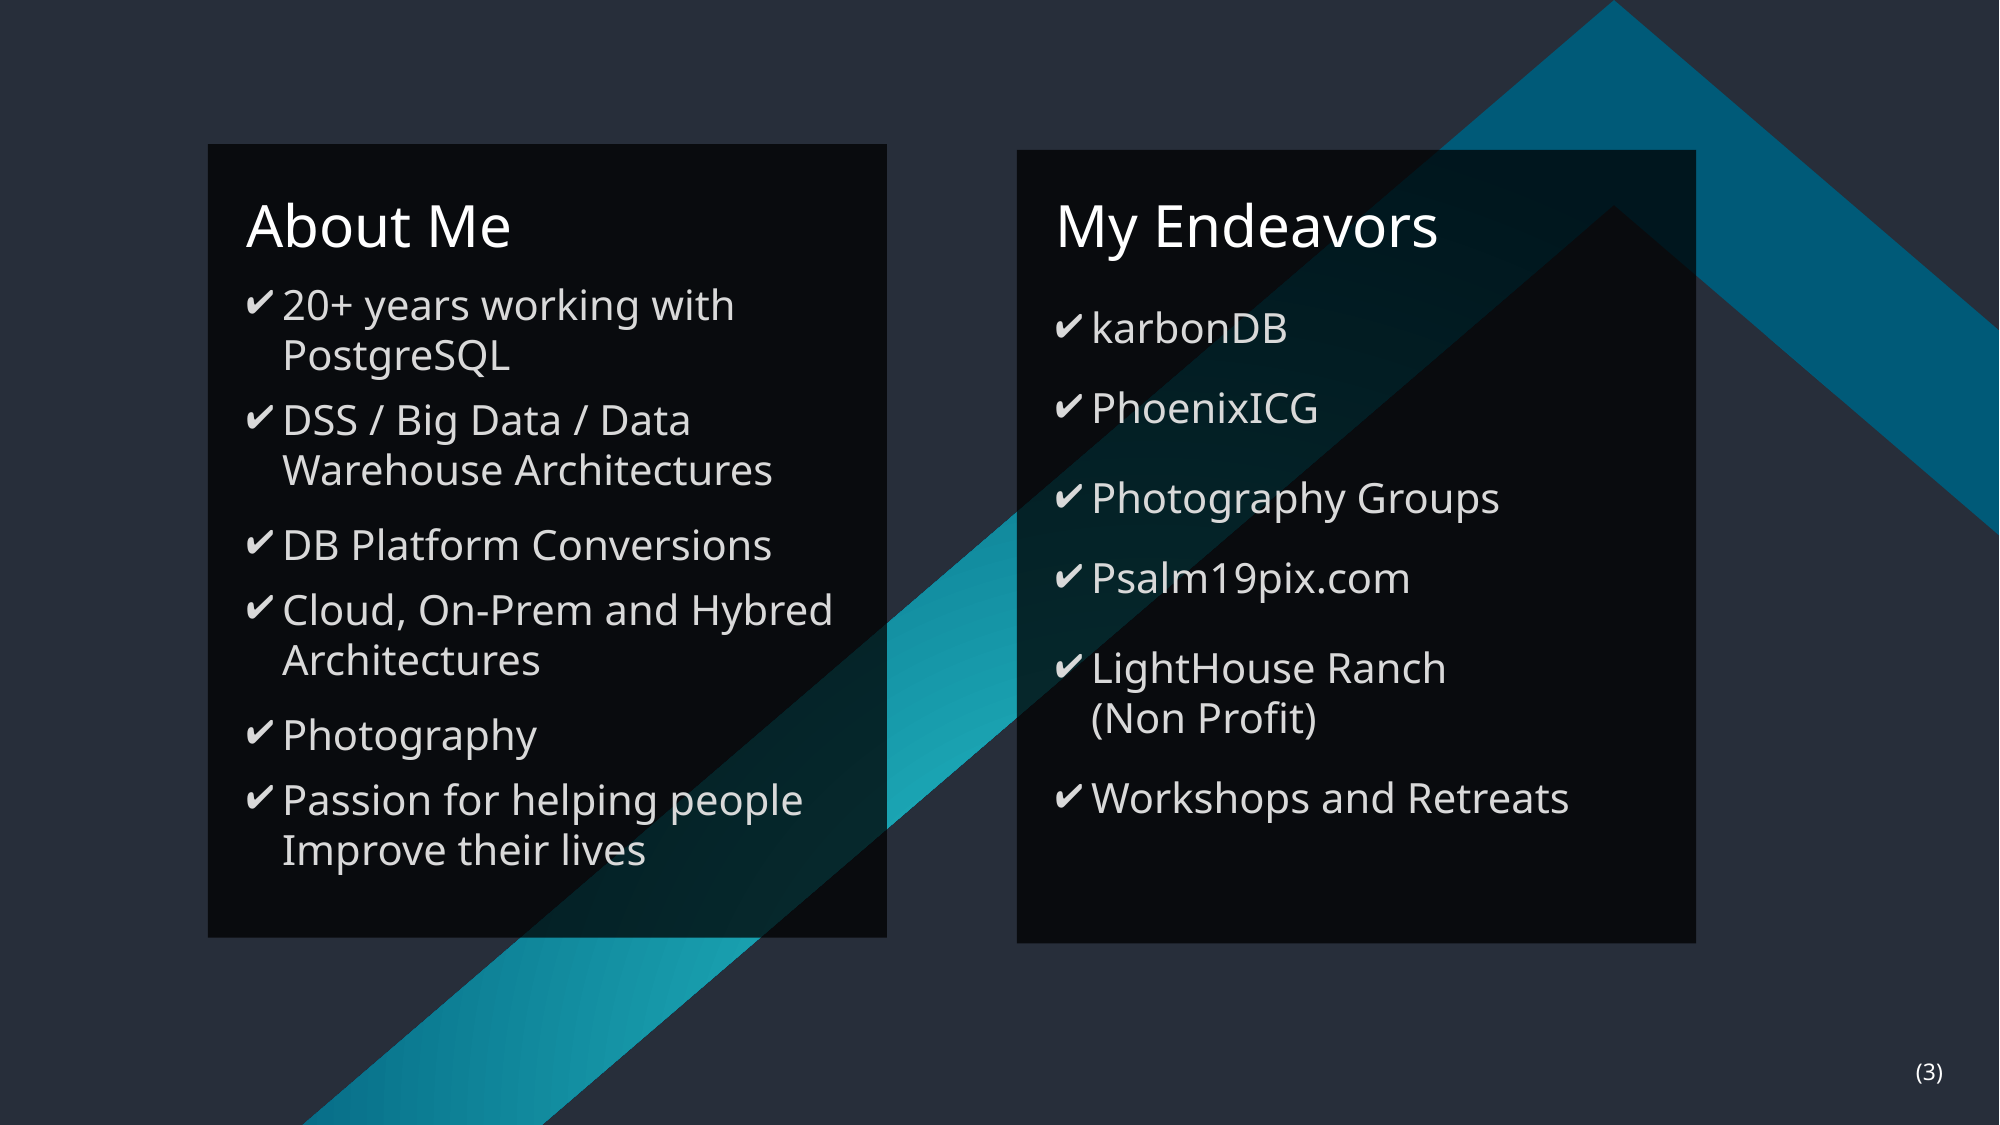

About Me
My Endeavors
20+ years working with PostgreSQL
DSS / Big Data / Data Warehouse Architectures
DB Platform Conversions
Cloud, On-Prem and Hybred Architectures
Photography
Passion for helping people Improve their lives
karbonDB
PhoenixICG
Photography Groups
Psalm19pix.com
LightHouse Ranch
(Non Profit)
Workshops and Retreats